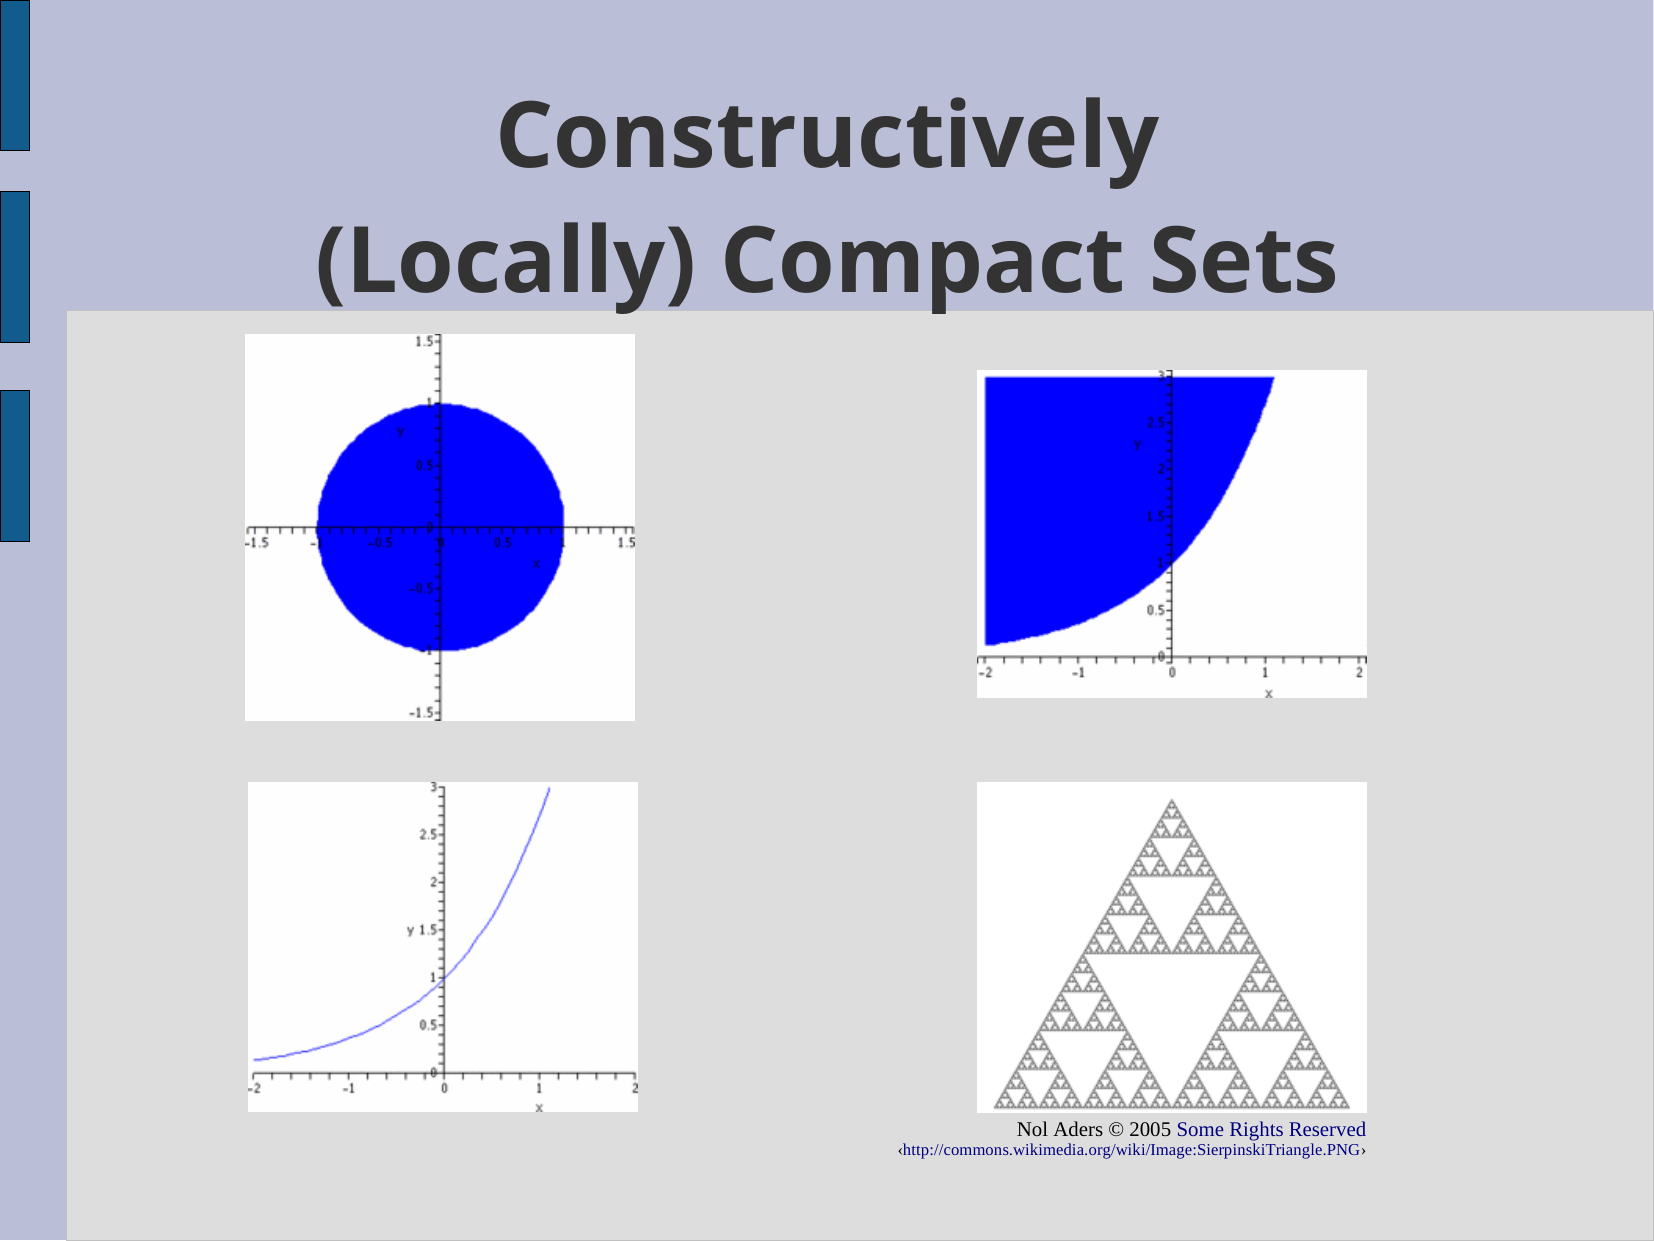

# Constructively (Locally) Compact Sets
Nol Aders © 2005 Some Rights Reserved
‹http://commons.wikimedia.org/wiki/Image:SierpinskiTriangle.PNG›